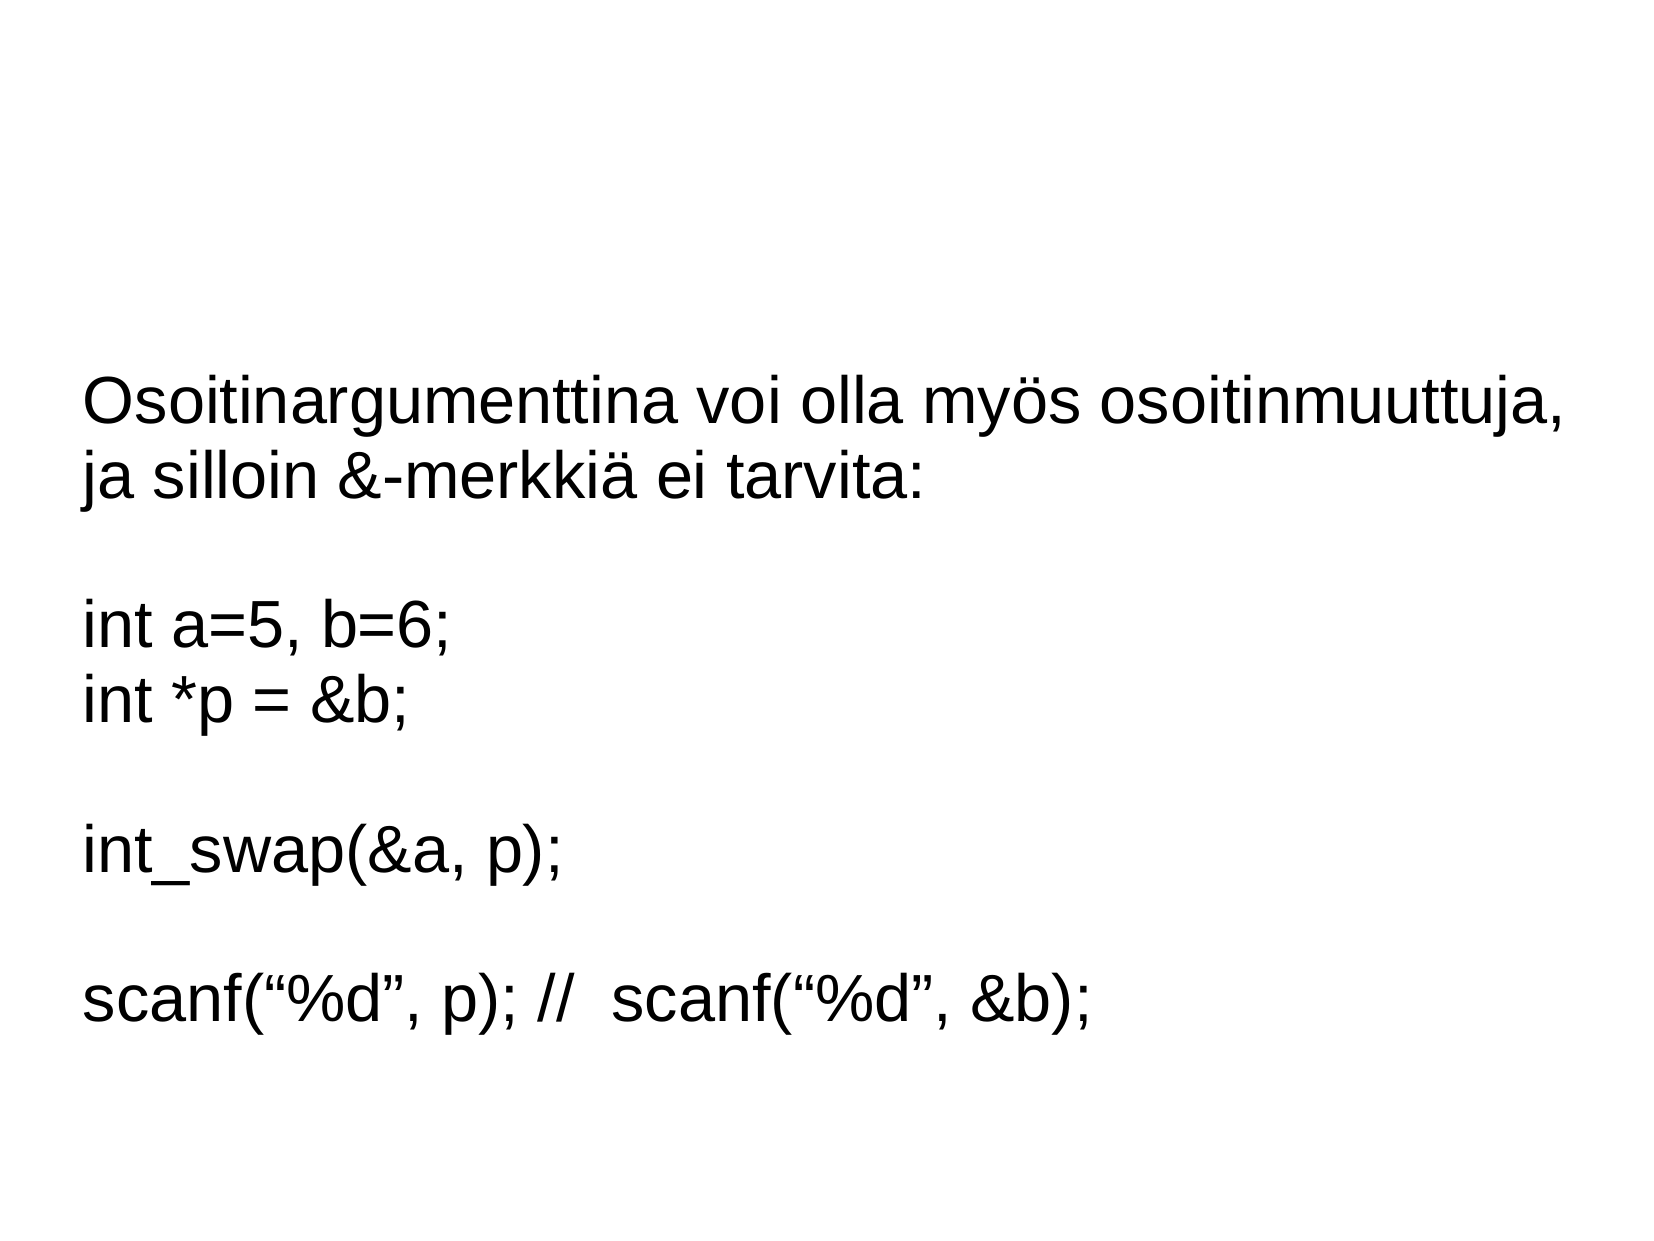

Osoitinargumenttina voi olla myös osoitinmuuttuja, ja silloin &-merkkiä ei tarvita:
int a=5, b=6;
int *p = &b;
int_swap(&a, p);
scanf(“%d”, p); // scanf(“%d”, &b);